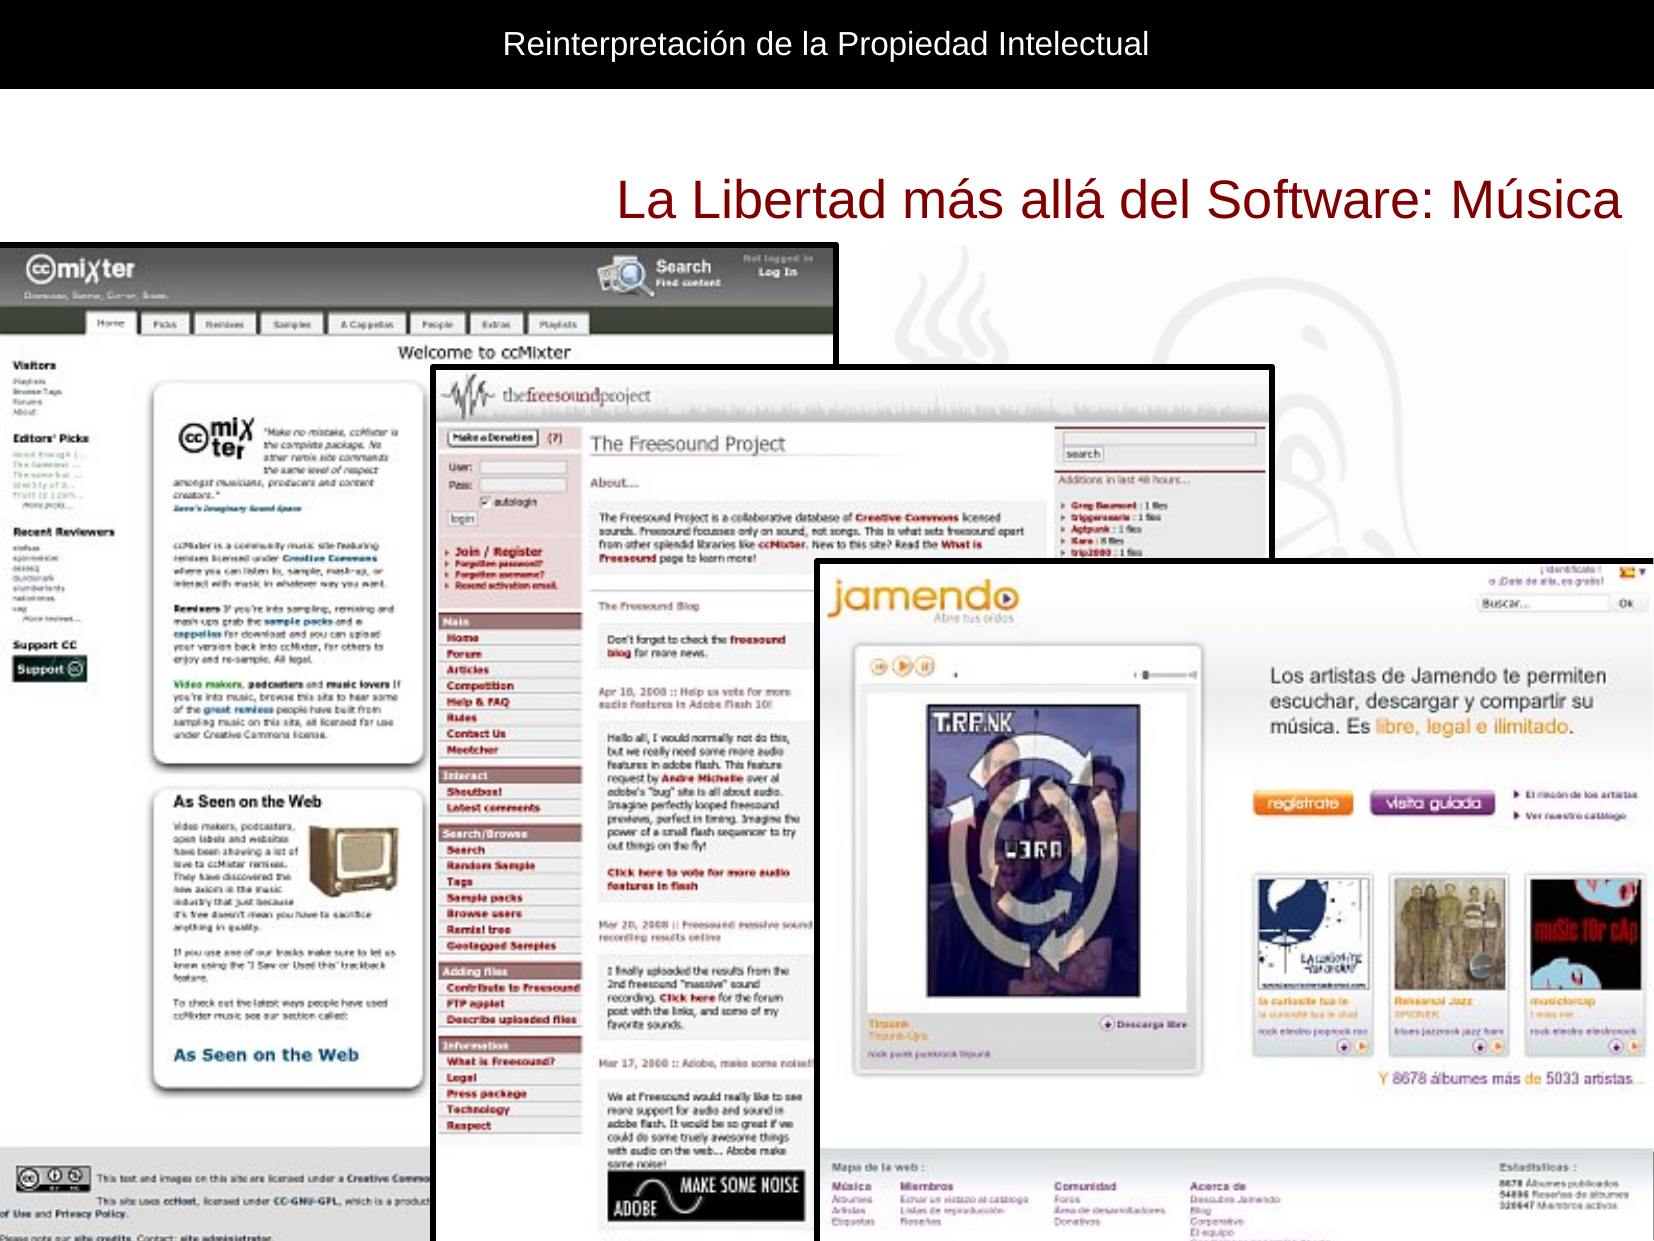

# La Libertad más allá del Software: Música